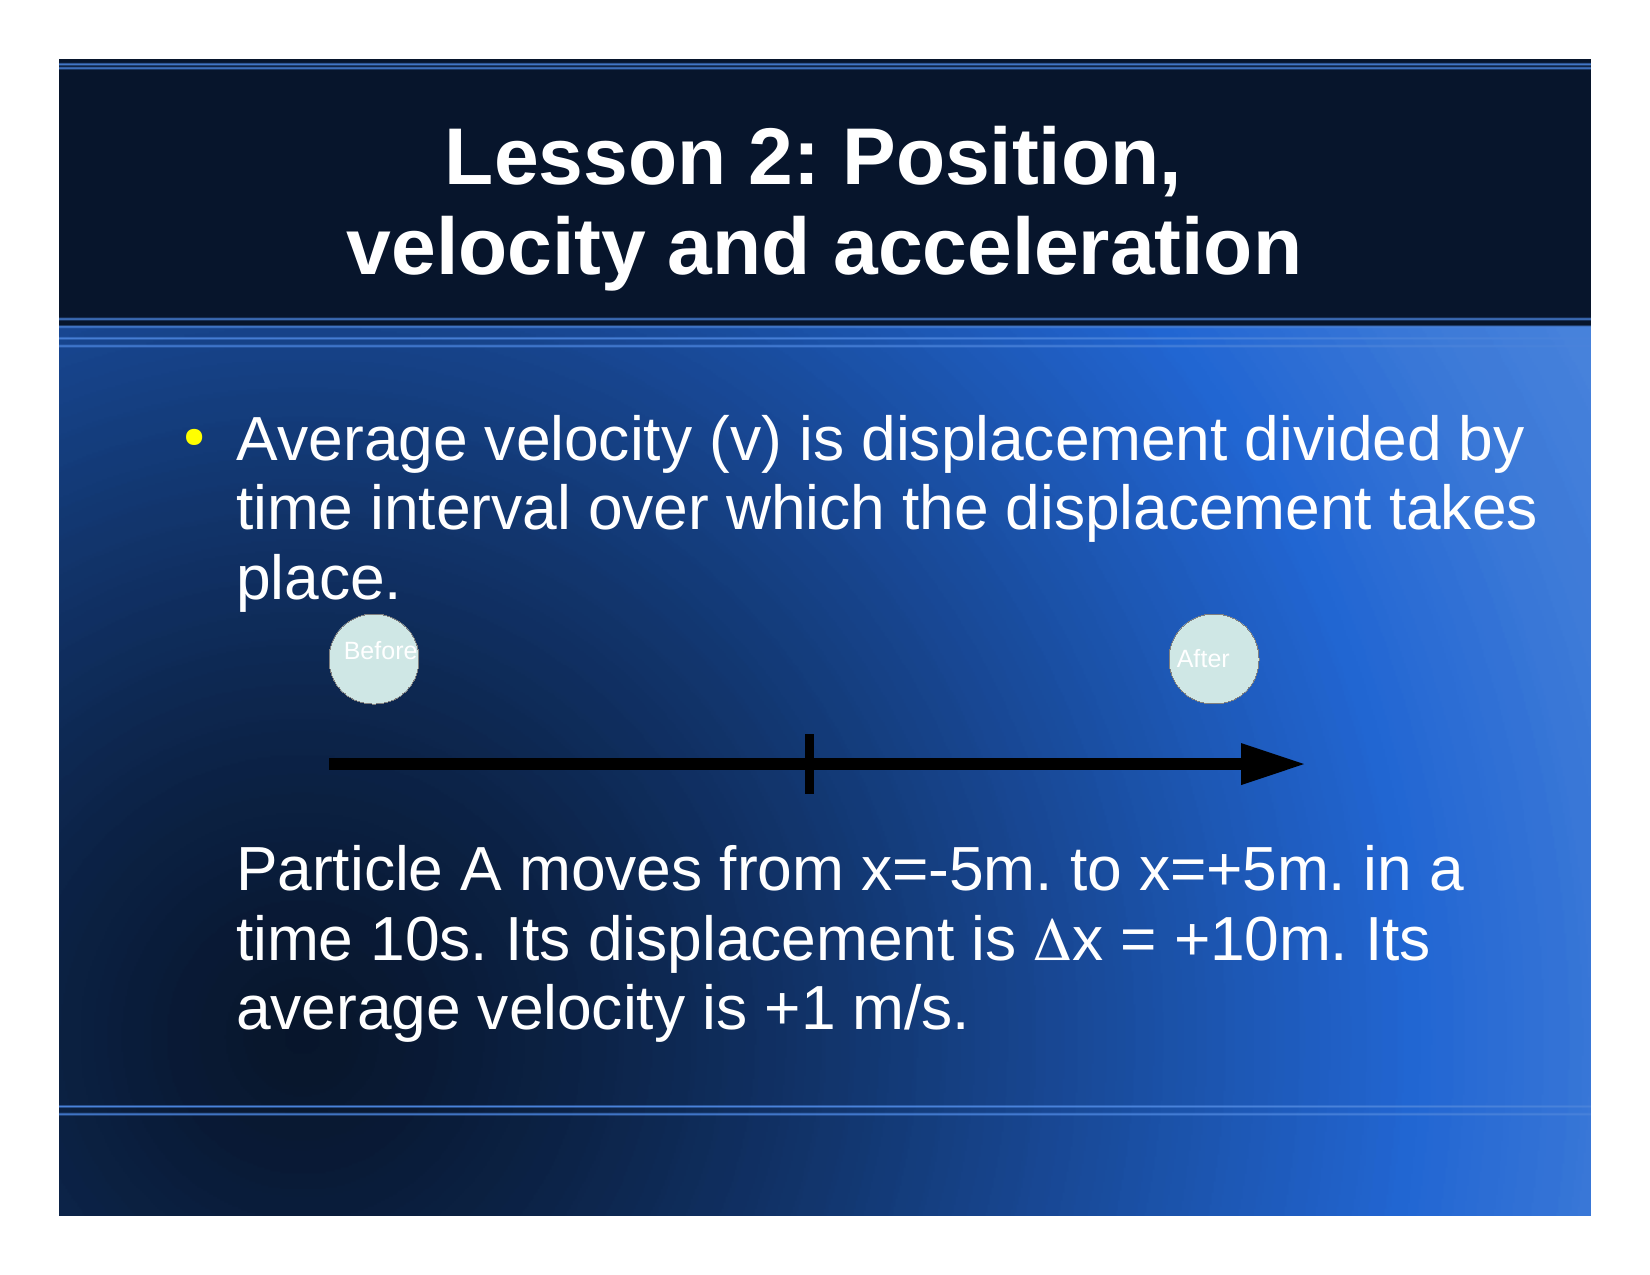

# Lesson 2: Position, velocity and acceleration
Average velocity (v) is displacement divided by time interval over which the displacement takes place.
Particle A moves from x=-5m. to x=+5m. in a time 10s. Its displacement is Δx = +10m. Its average velocity is +1 m/s.
Before
After